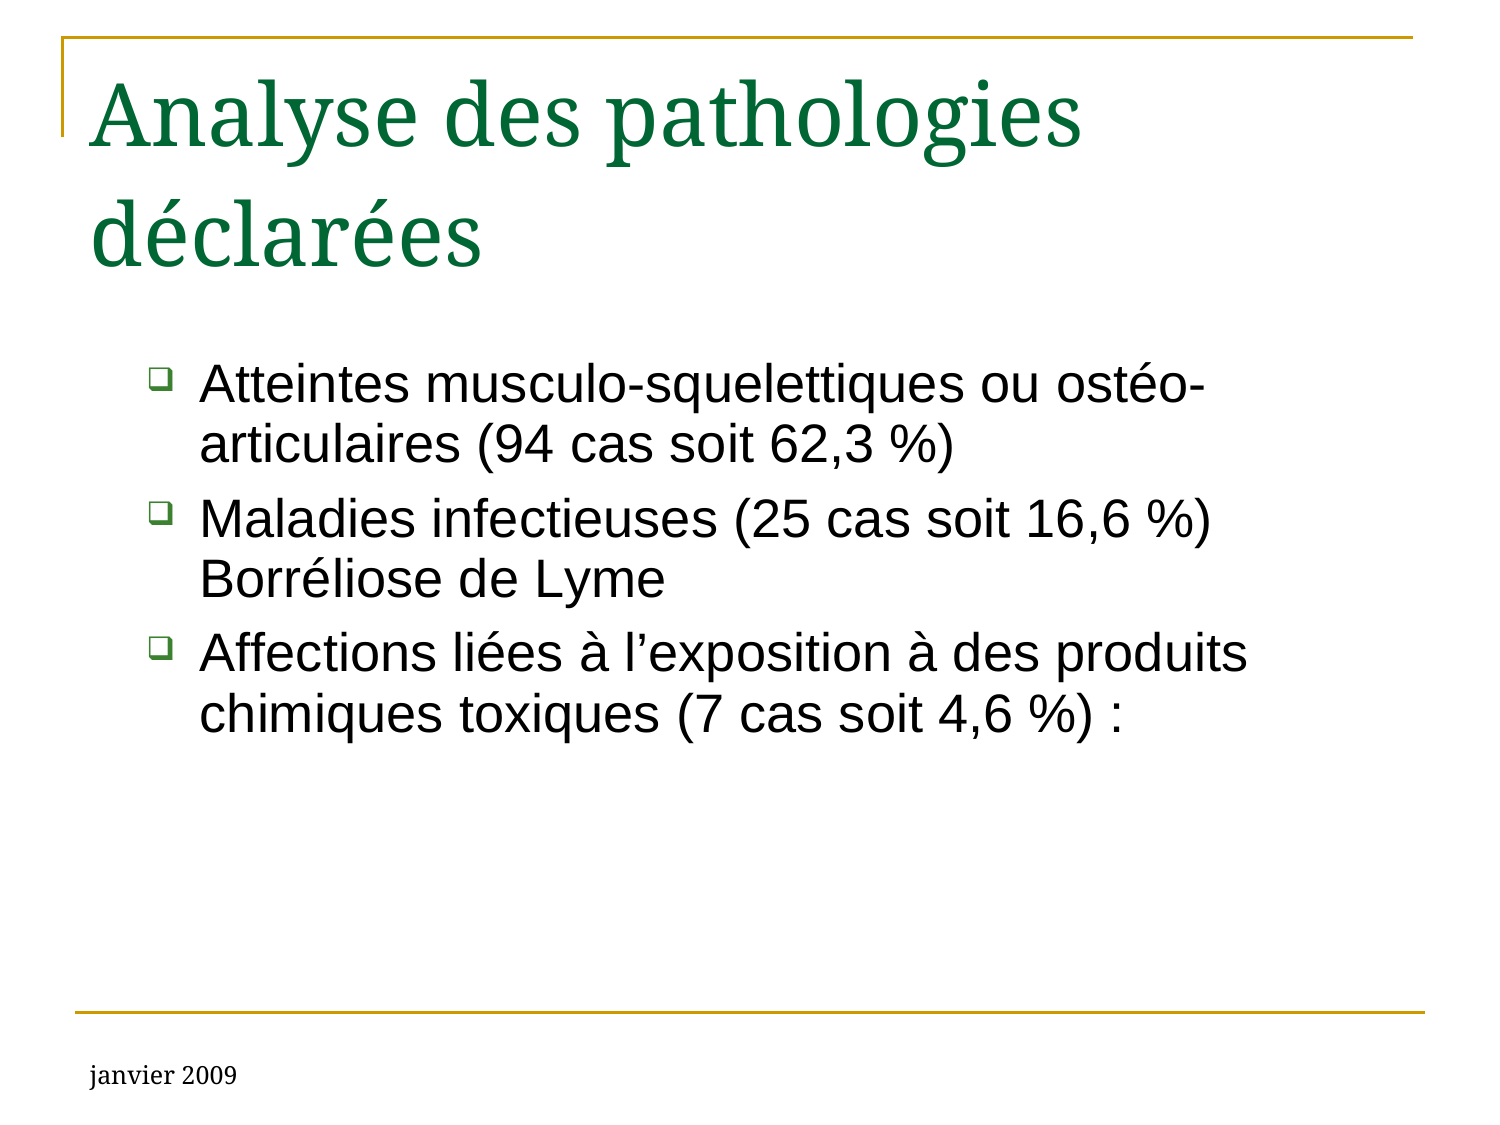

# Analyse des pathologies déclarées
Atteintes musculo-squelettiques ou ostéo-articulaires (94 cas soit 62,3 %)
Maladies infectieuses (25 cas soit 16,6 %) Borréliose de Lyme
Affections liées à l’exposition à des produits chimiques toxiques (7 cas soit 4,6 %) :
janvier 2009